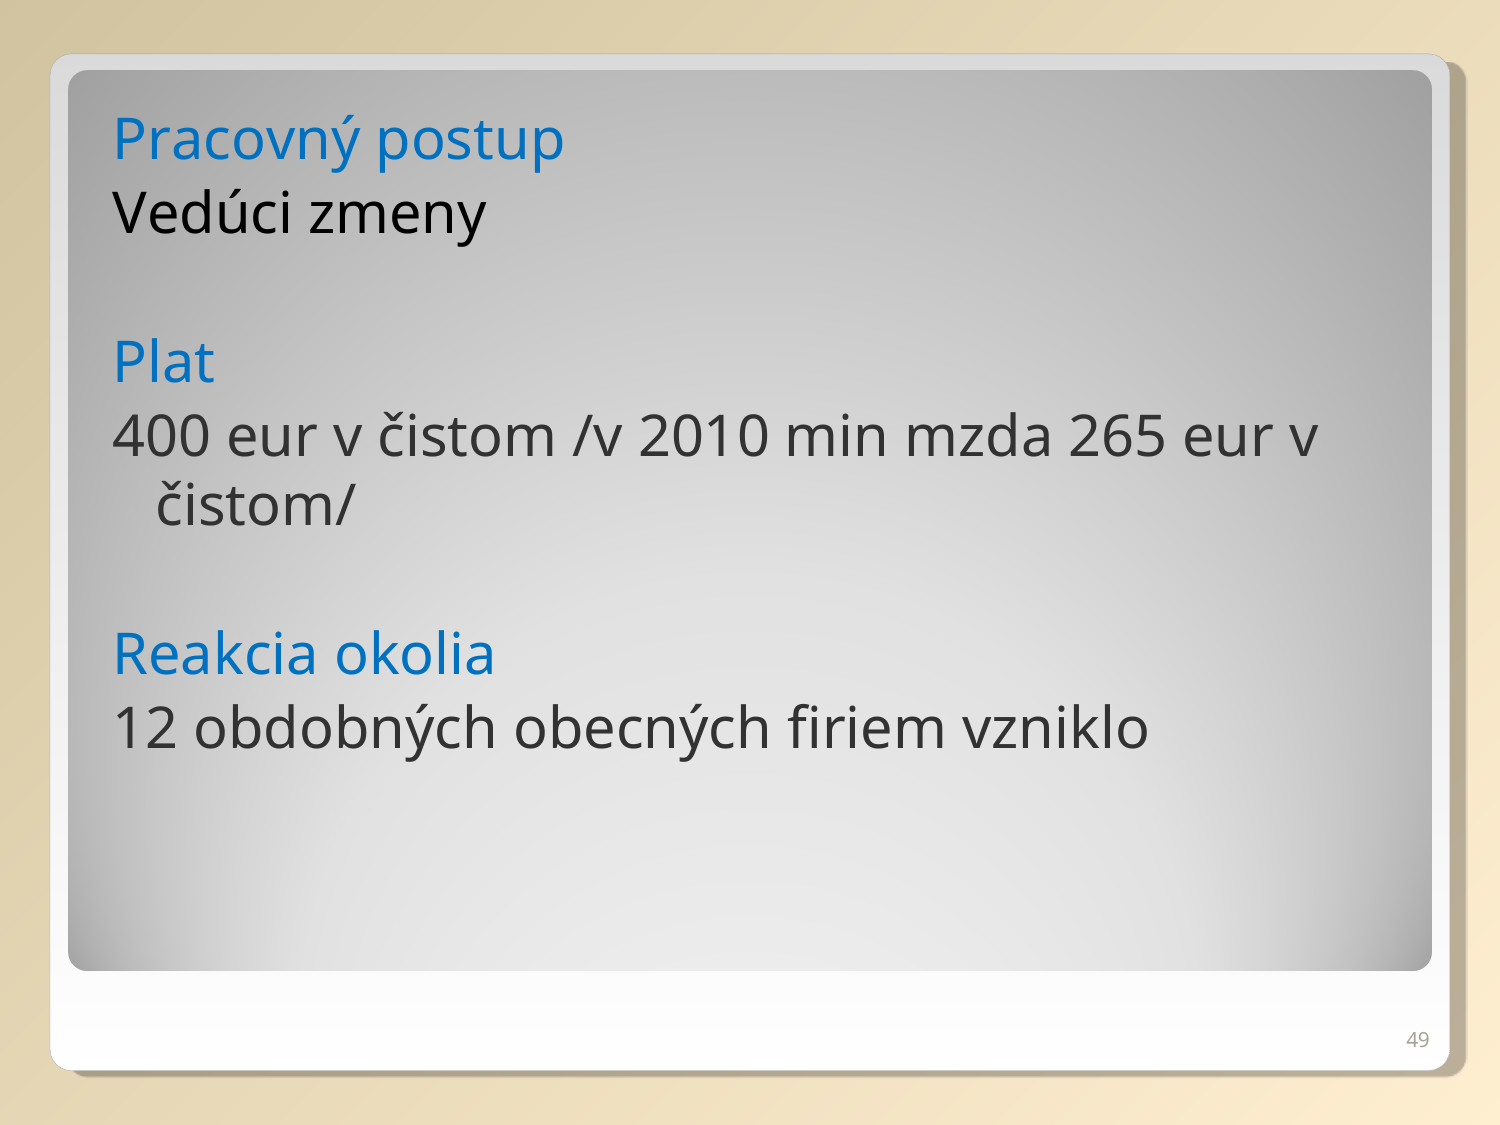

Pracovný postup
Vedúci zmeny
Plat
400 eur v čistom /v 2010 min mzda 265 eur v čistom/
Reakcia okolia
12 obdobných obecných firiem vzniklo
#